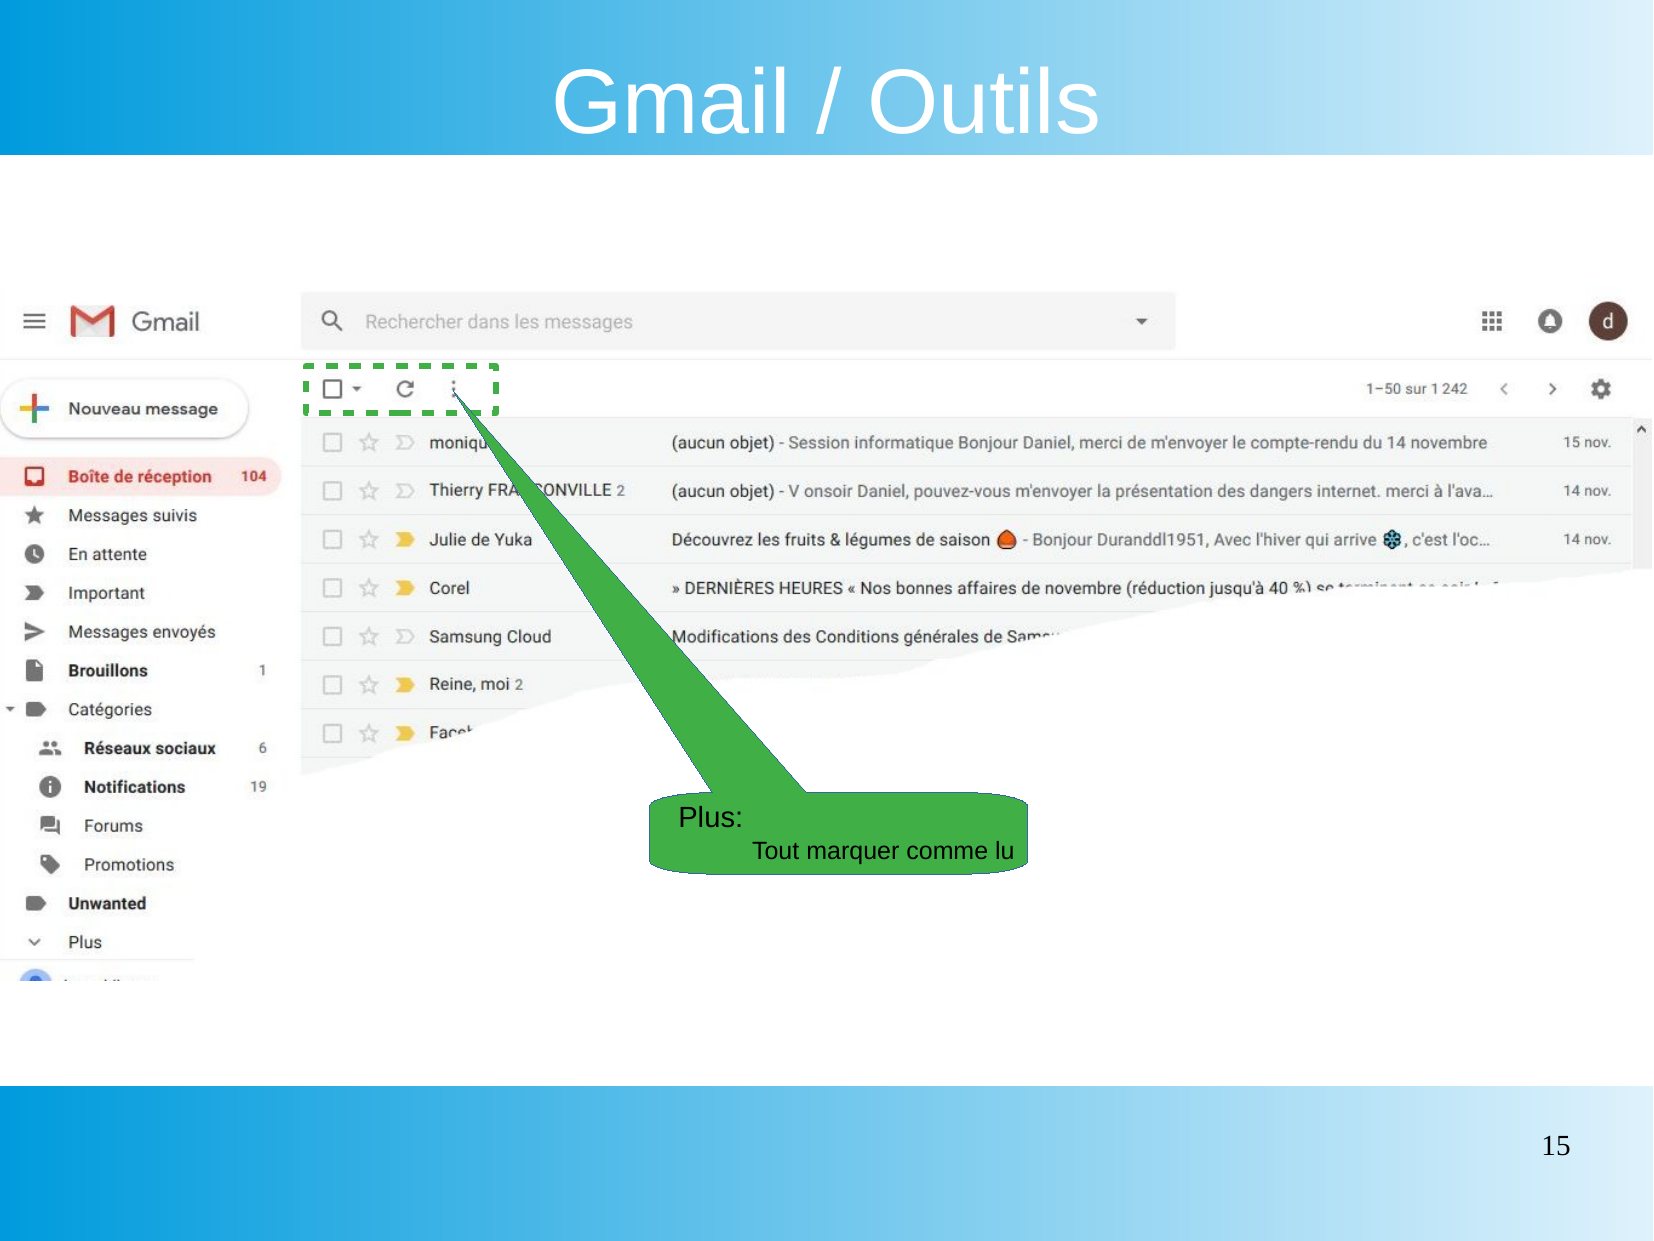

# Gmail / Outils
Plus:
	Tout marquer comme lu
15